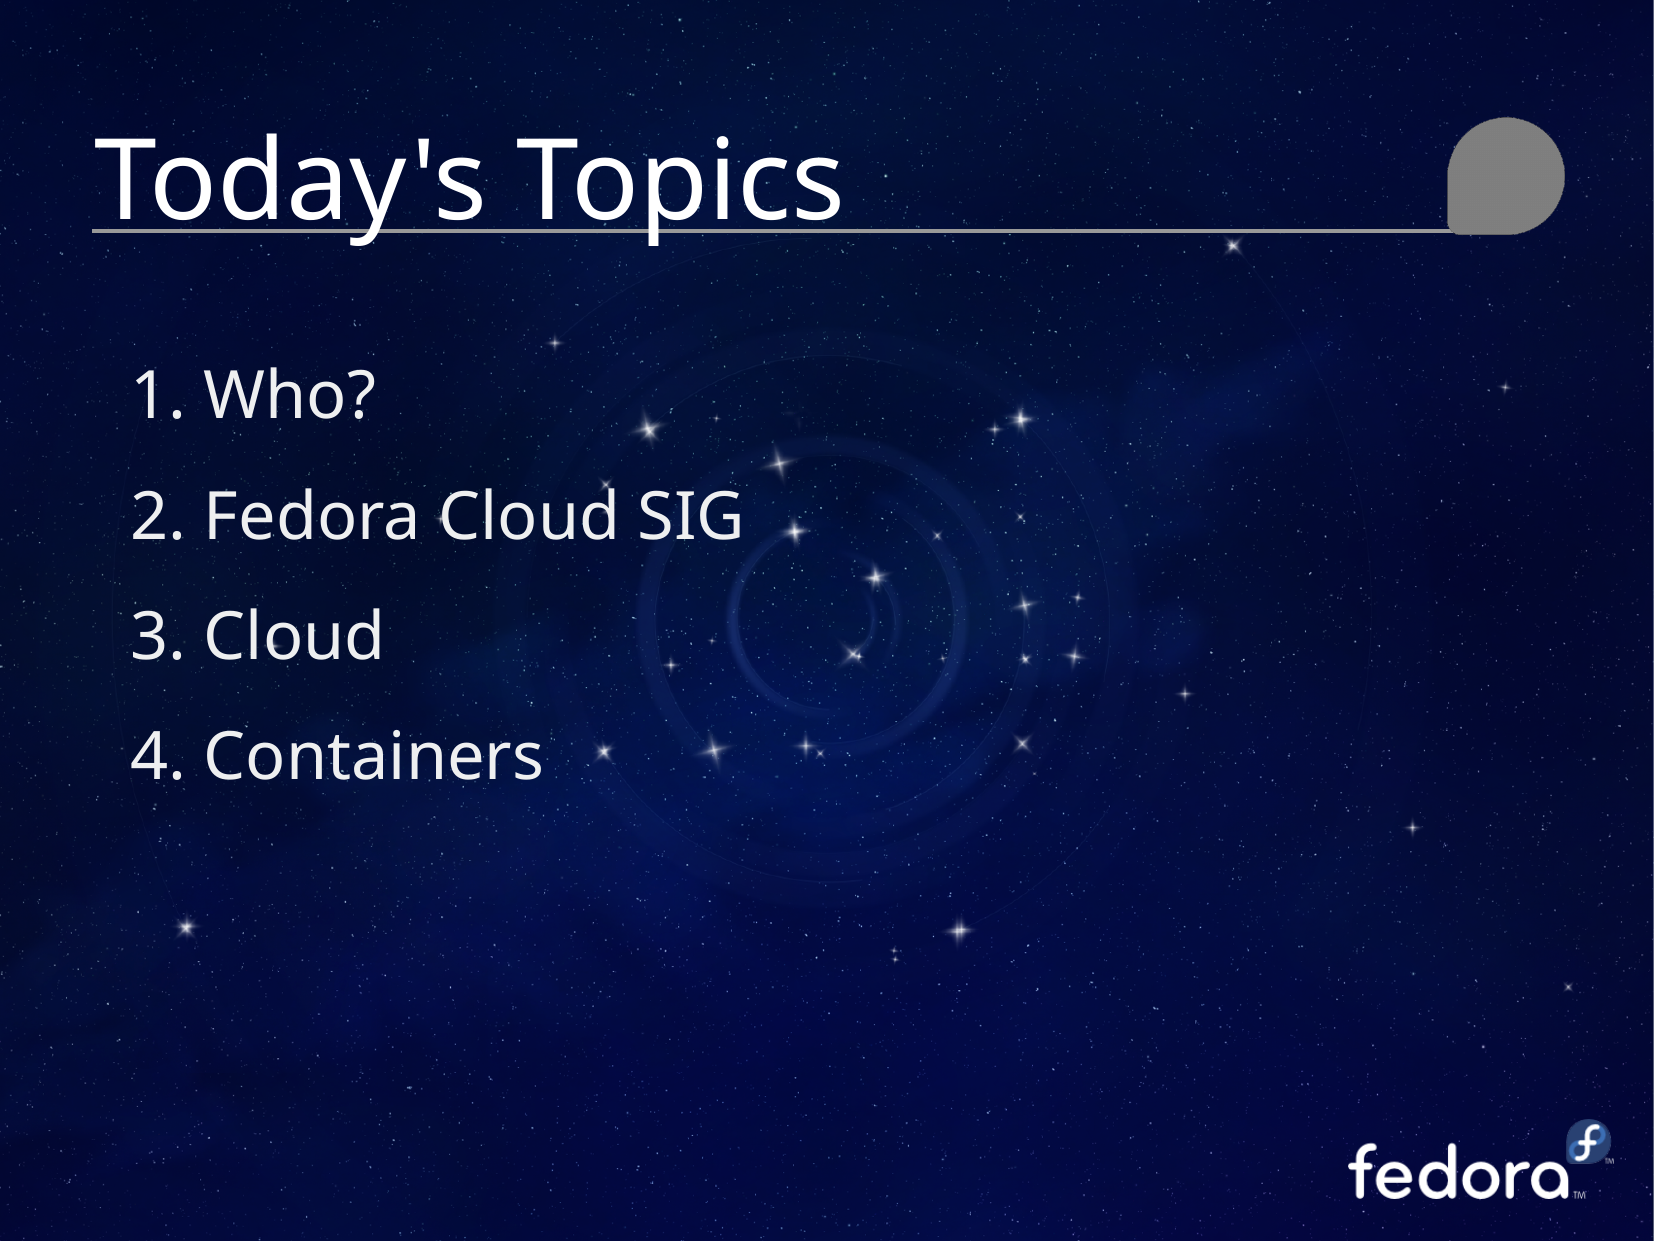

# Today's Topics
 Who?
 Fedora Cloud SIG
 Cloud
 Containers